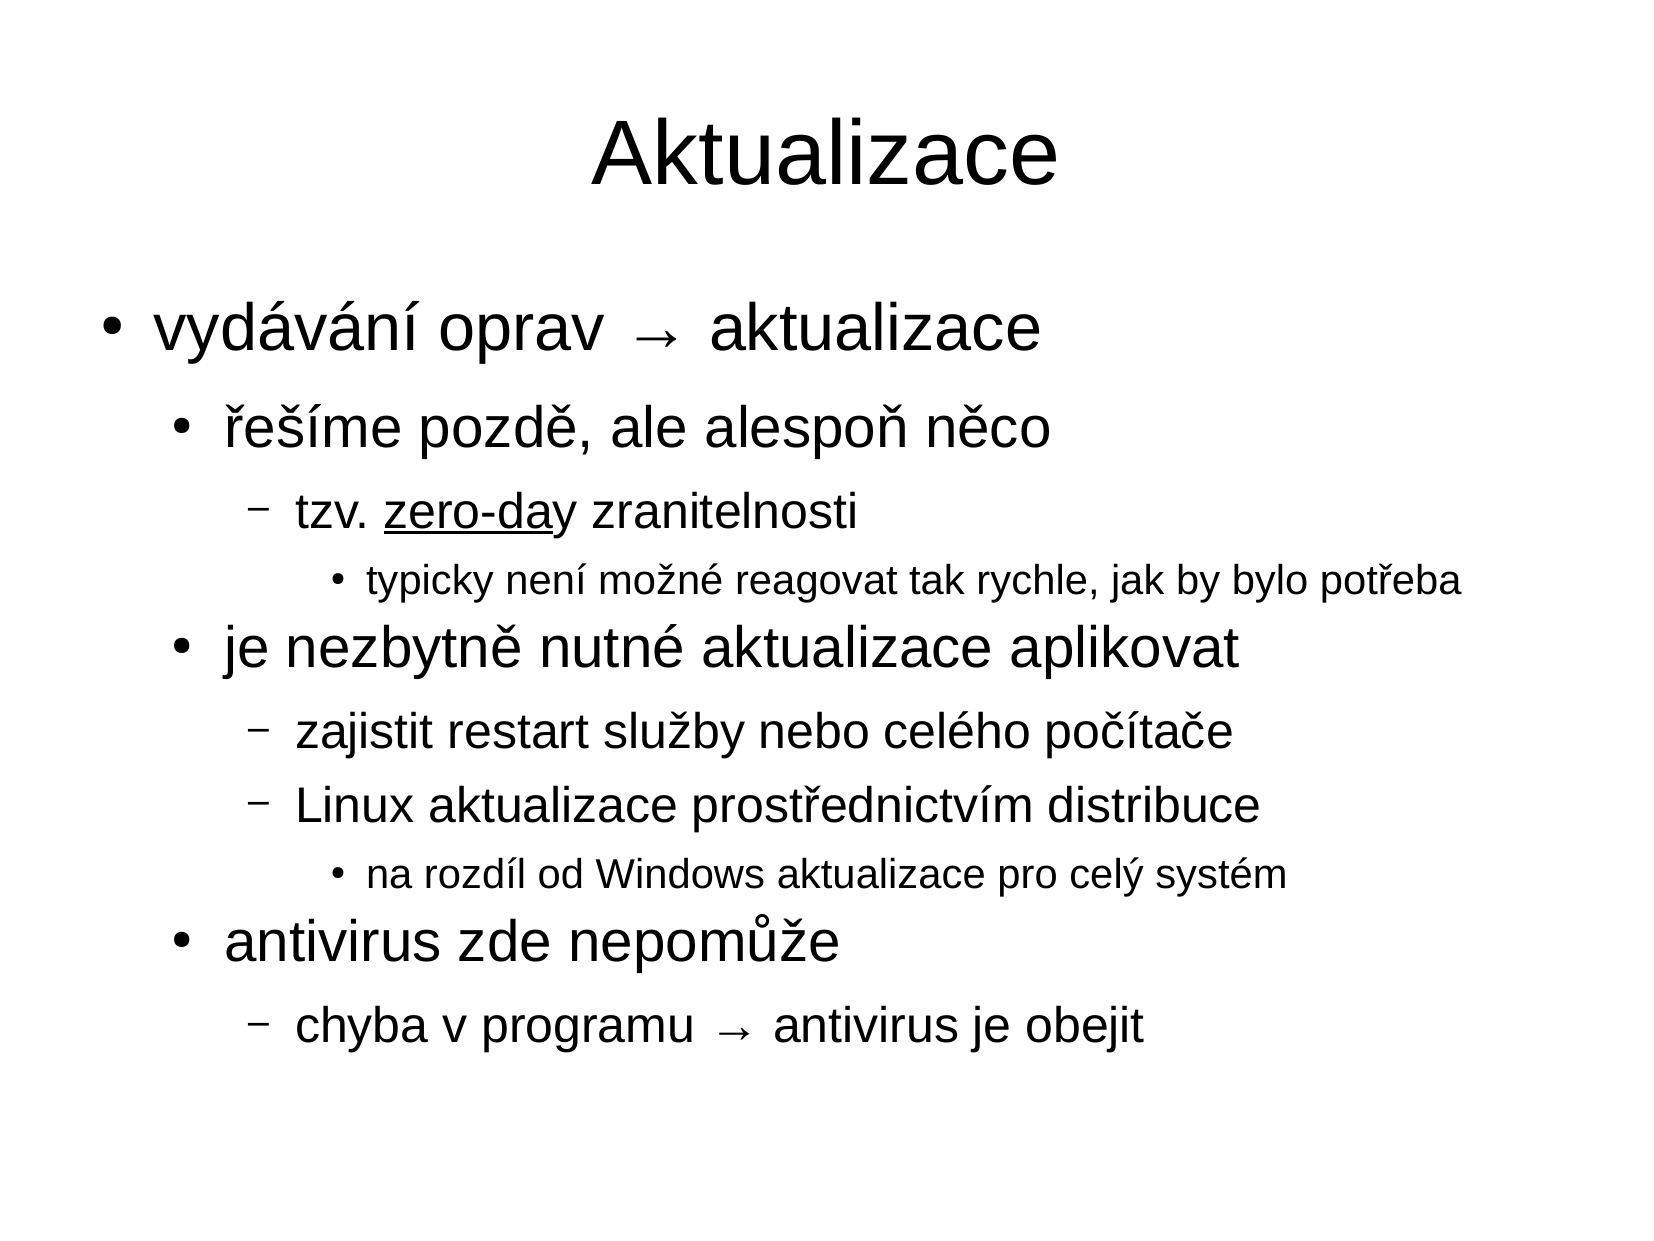

# Aktualizace
vydávání oprav → aktualizace
řešíme pozdě, ale alespoň něco
tzv. zero-day zranitelnosti
typicky není možné reagovat tak rychle, jak by bylo potřeba
je nezbytně nutné aktualizace aplikovat
zajistit restart služby nebo celého počítače
Linux aktualizace prostřednictvím distribuce
na rozdíl od Windows aktualizace pro celý systém
antivirus zde nepomůže
chyba v programu → antivirus je obejit